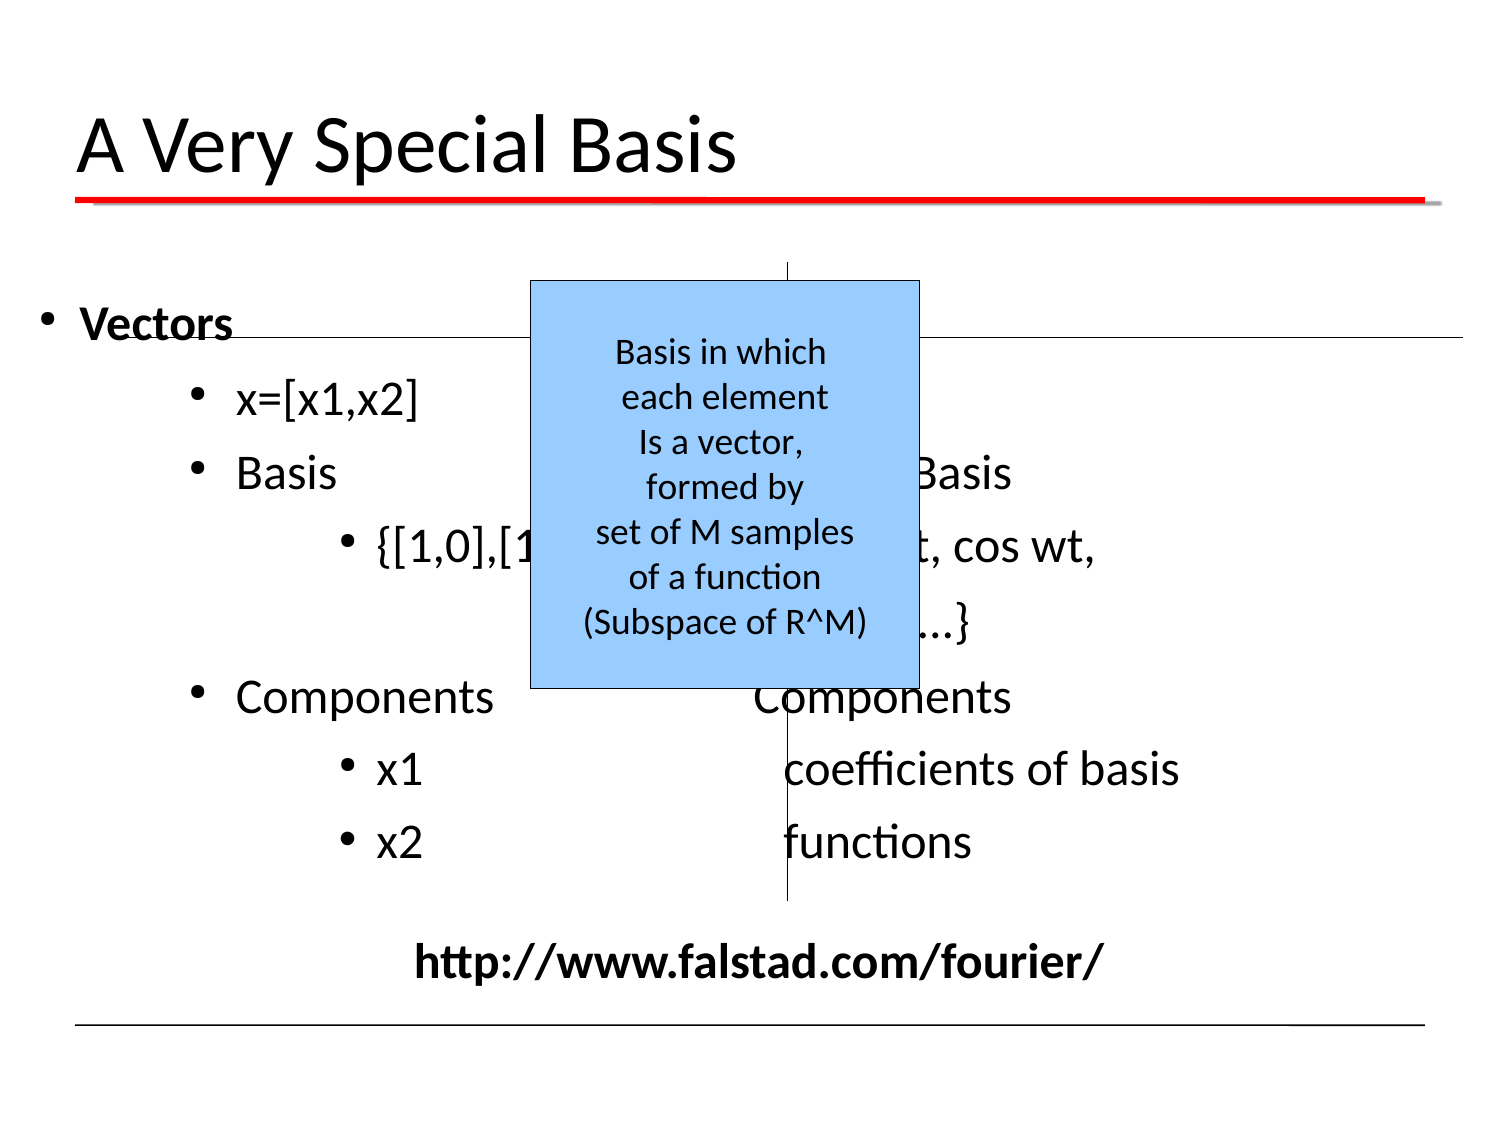

# A Very Special Basis
 Vectors Functions
x=[x1,x2] y=f(t)
Basis				Basis
{[1,0],[1,0]} 	 {1, sin wt, cos wt,
 sin 2wt, cos 2wt, ...}
Components Components
x1 coefficients of basis
x2 functions
http://www.falstad.com/fourier/
Basis in which
each element
Is a vector,
formed by
set of M samples
of a function
(Subspace of R^M)